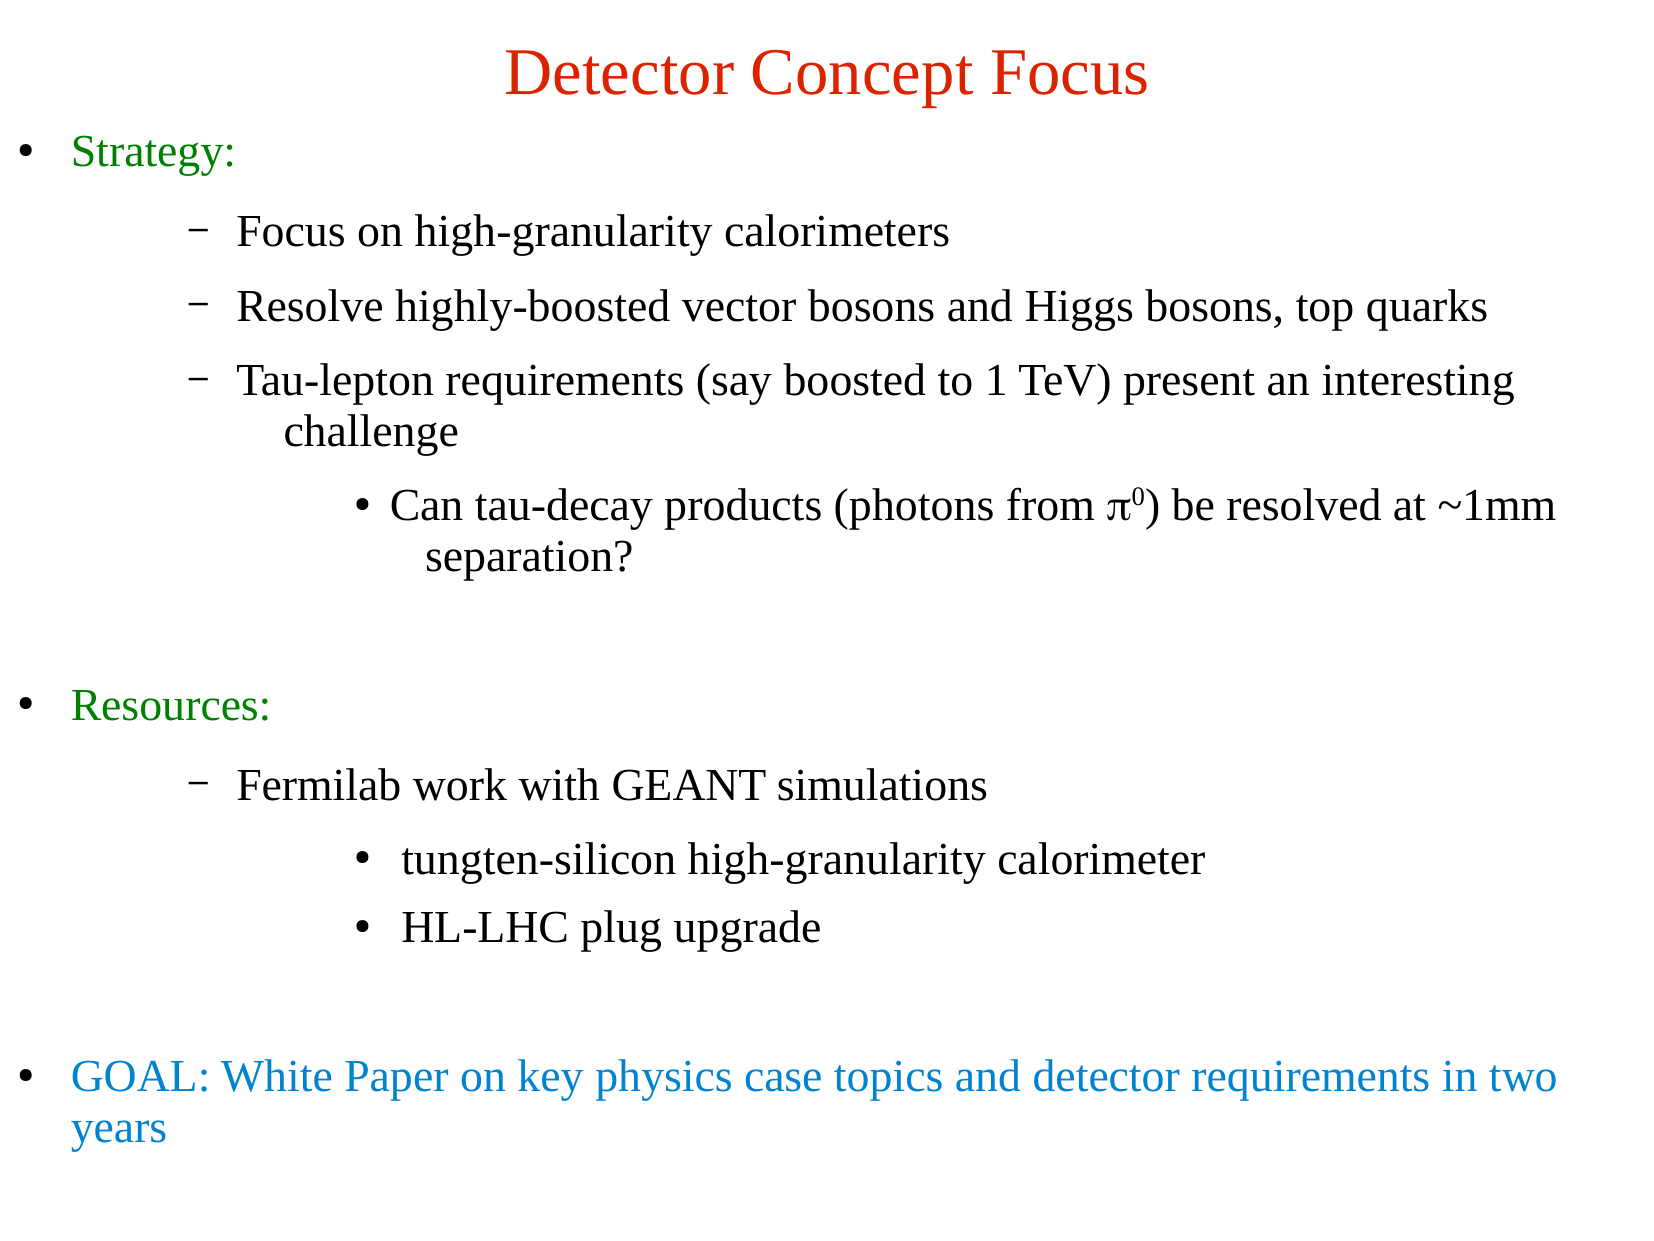

Detector Concept Focus
# Strategy:
Focus on high-granularity calorimeters
Resolve highly-boosted vector bosons and Higgs bosons, top quarks
Tau-lepton requirements (say boosted to 1 TeV) present an interesting challenge
Can tau-decay products (photons from π0) be resolved at ~1mm separation?
Resources:
Fermilab work with GEANT simulations
 tungten-silicon high-granularity calorimeter
 HL-LHC plug upgrade
GOAL: White Paper on key physics case topics and detector requirements in two years